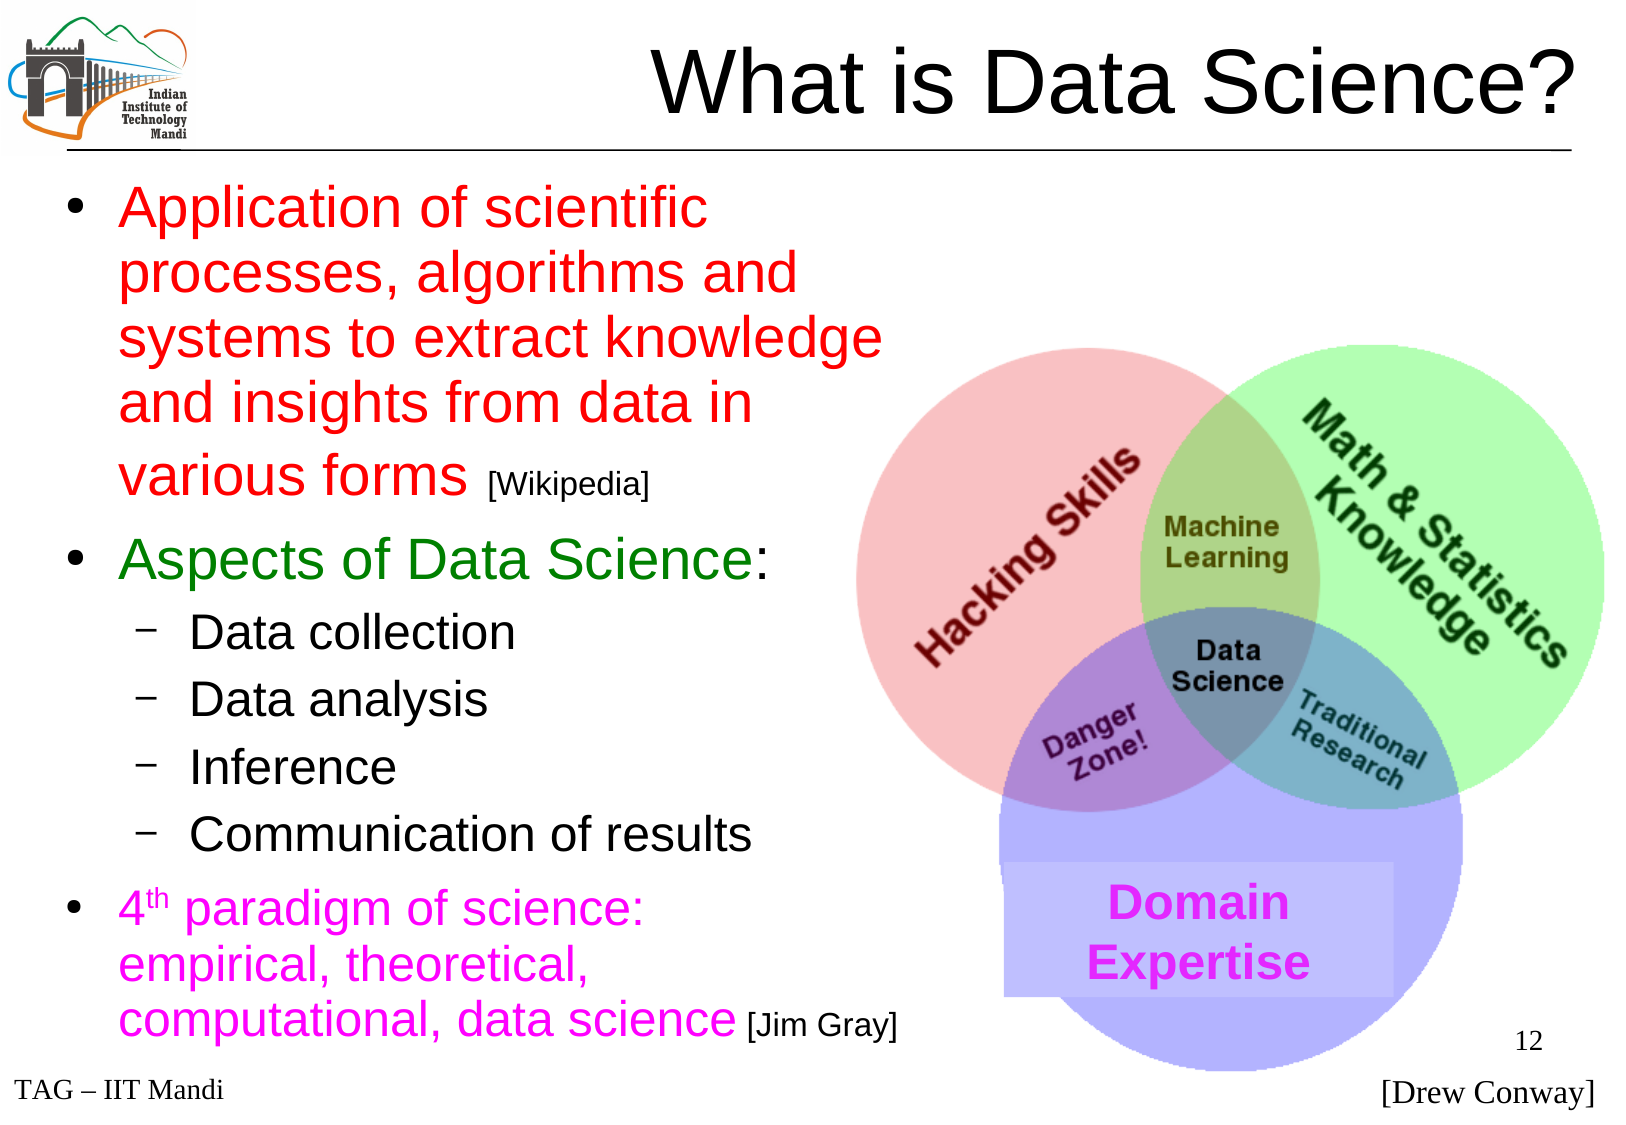

# What is Data Science?
Application of scientific processes, algorithms and systems to extract knowledge
and insights from data in
various forms [Wikipedia]
Aspects of Data Science:
Data collection
Data analysis
Inference
Communication of results
4th paradigm of science:
empirical, theoretical,
computational, data science [Jim Gray]
Domain
Expertise
12
[Drew Conway]